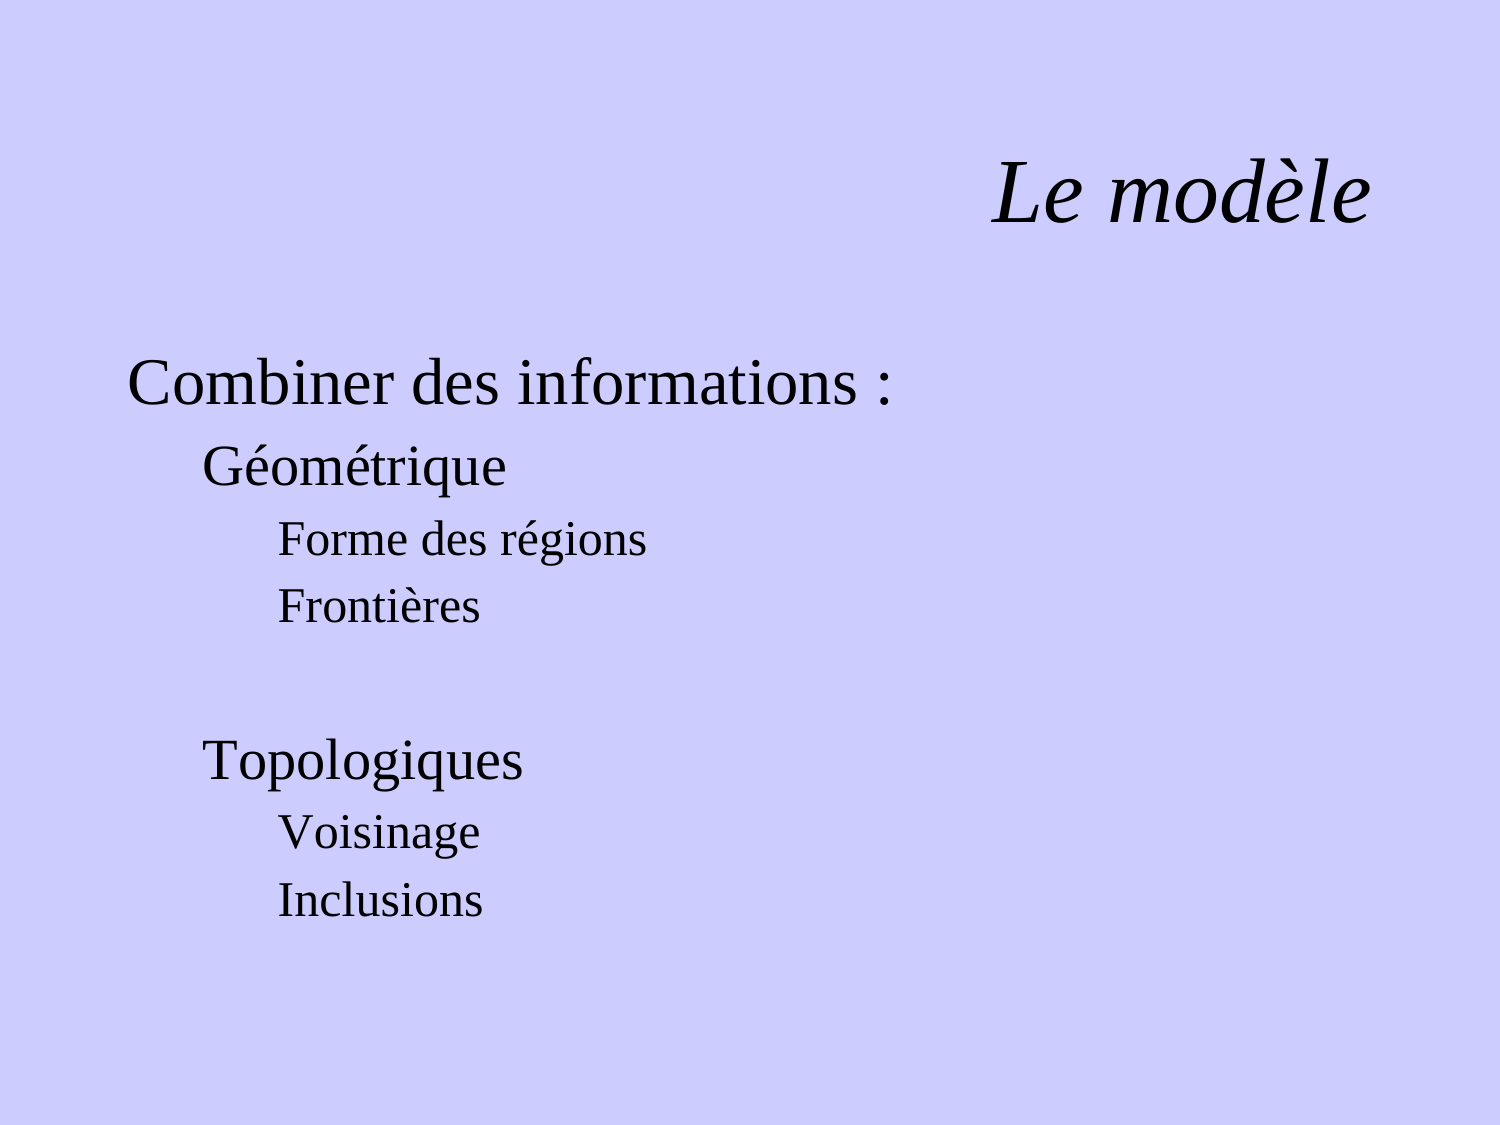

# Le modèle
Combiner des informations :
Géométrique
Forme des régions
Frontières
Topologiques
Voisinage
Inclusions